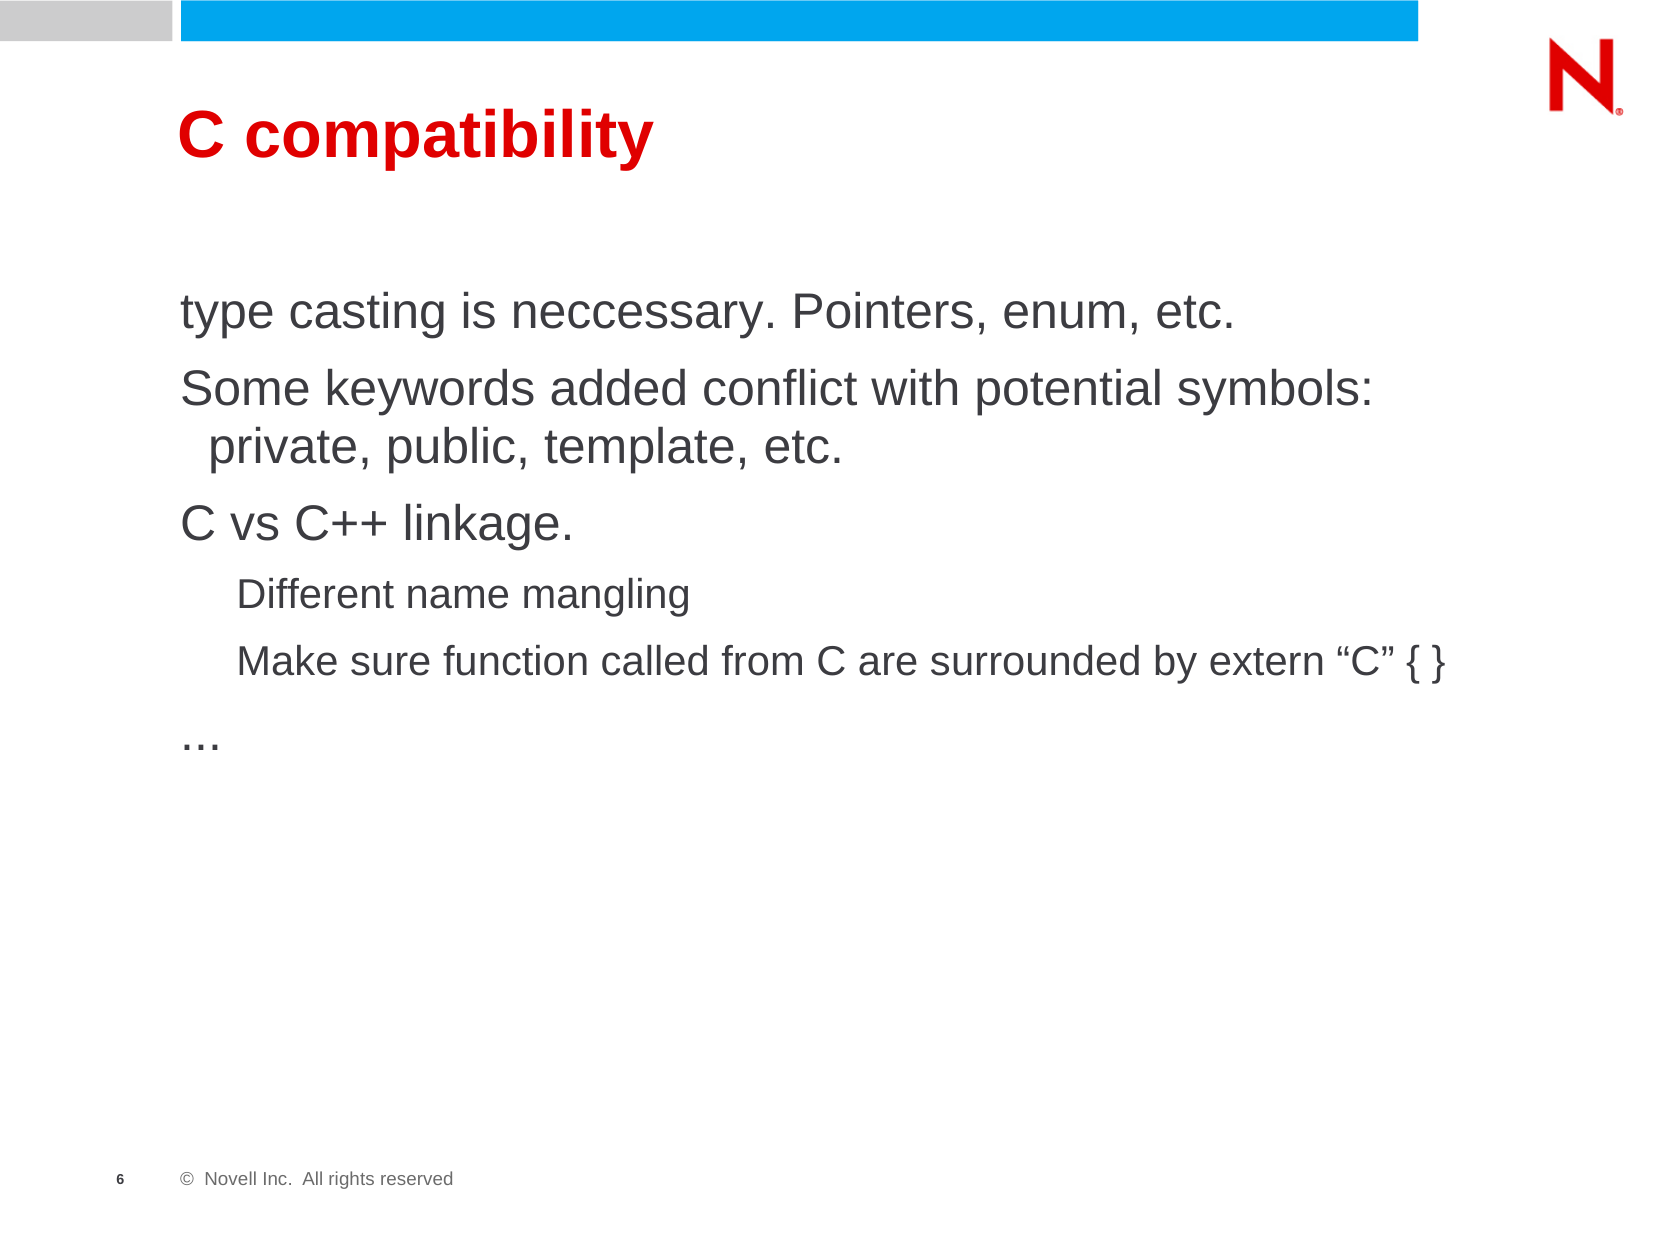

# C compatibility
type casting is neccessary. Pointers, enum, etc.
Some keywords added conflict with potential symbols: private, public, template, etc.
C vs C++ linkage.
Different name mangling
Make sure function called from C are surrounded by extern “C” { }
...